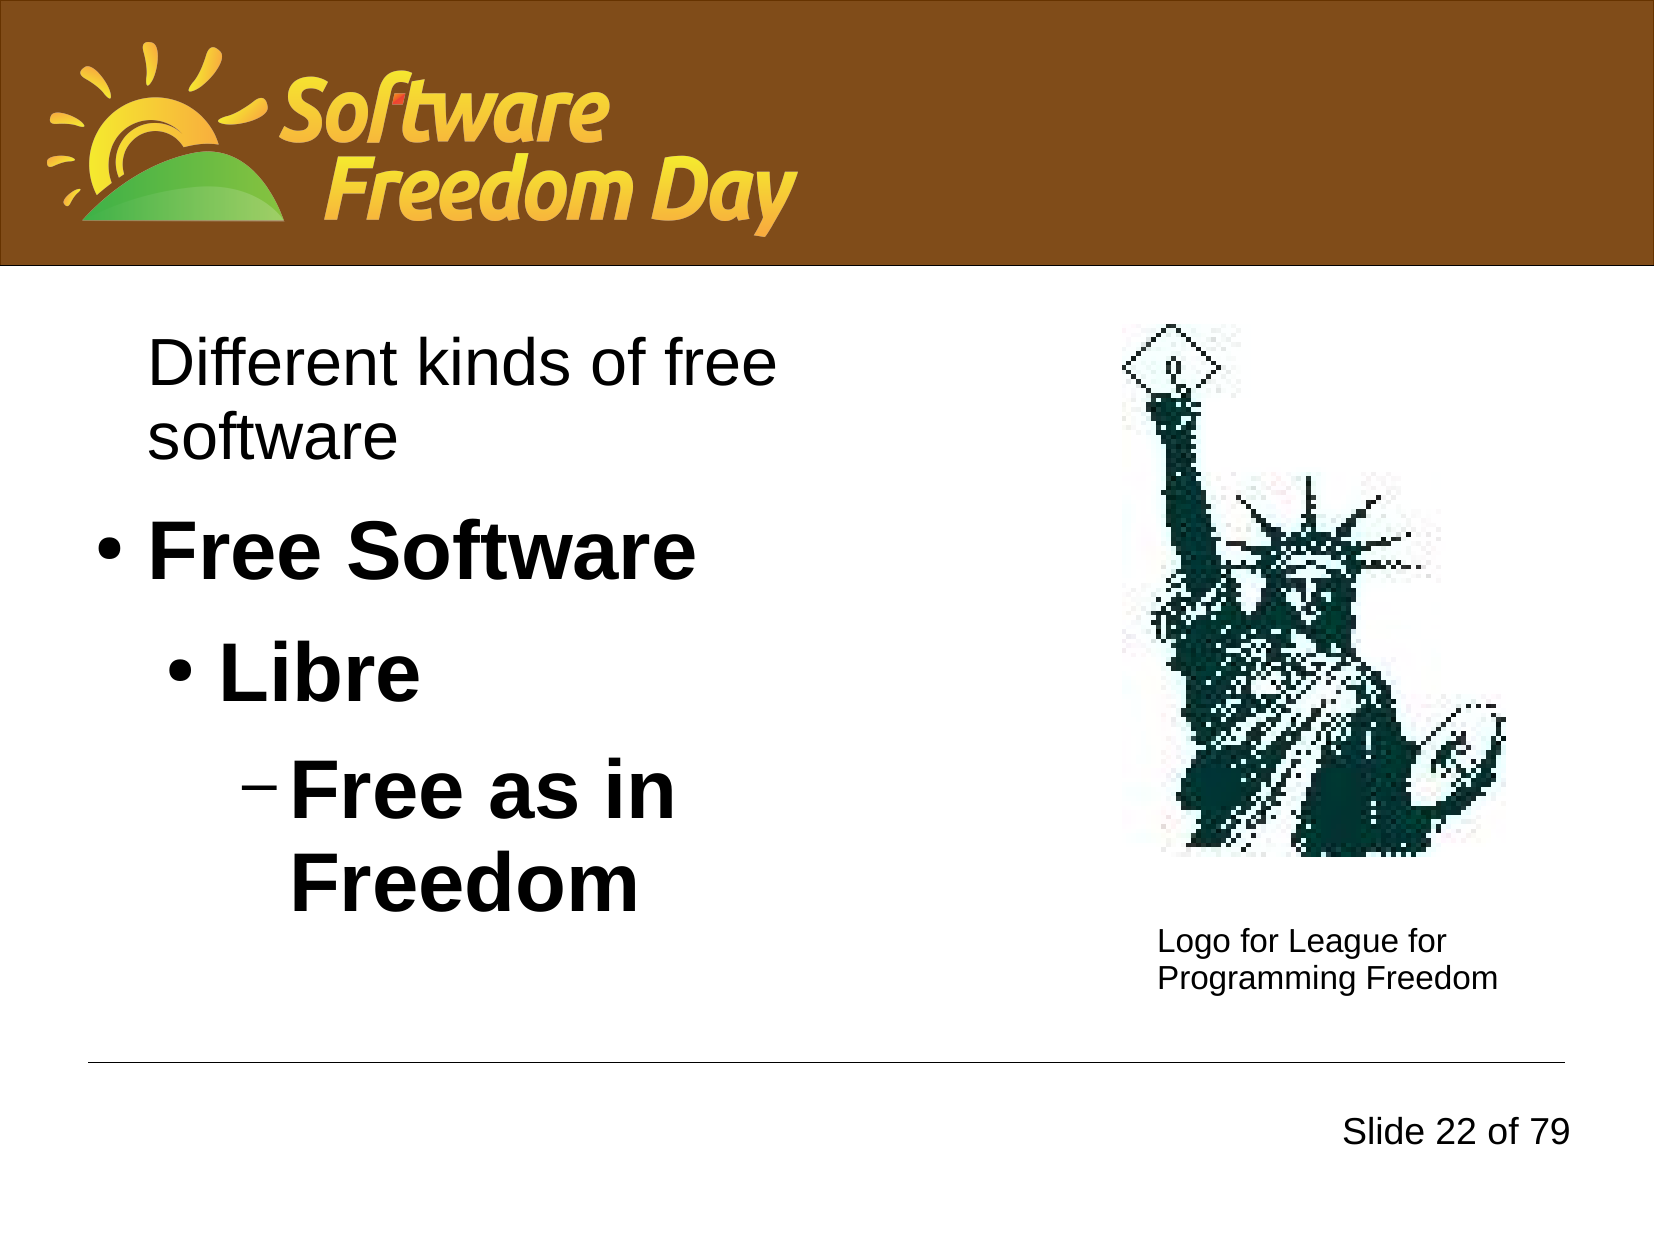

#
Different kinds of free software
Free Software
Libre
Free as in Freedom
Logo for League for Programming Freedom
22